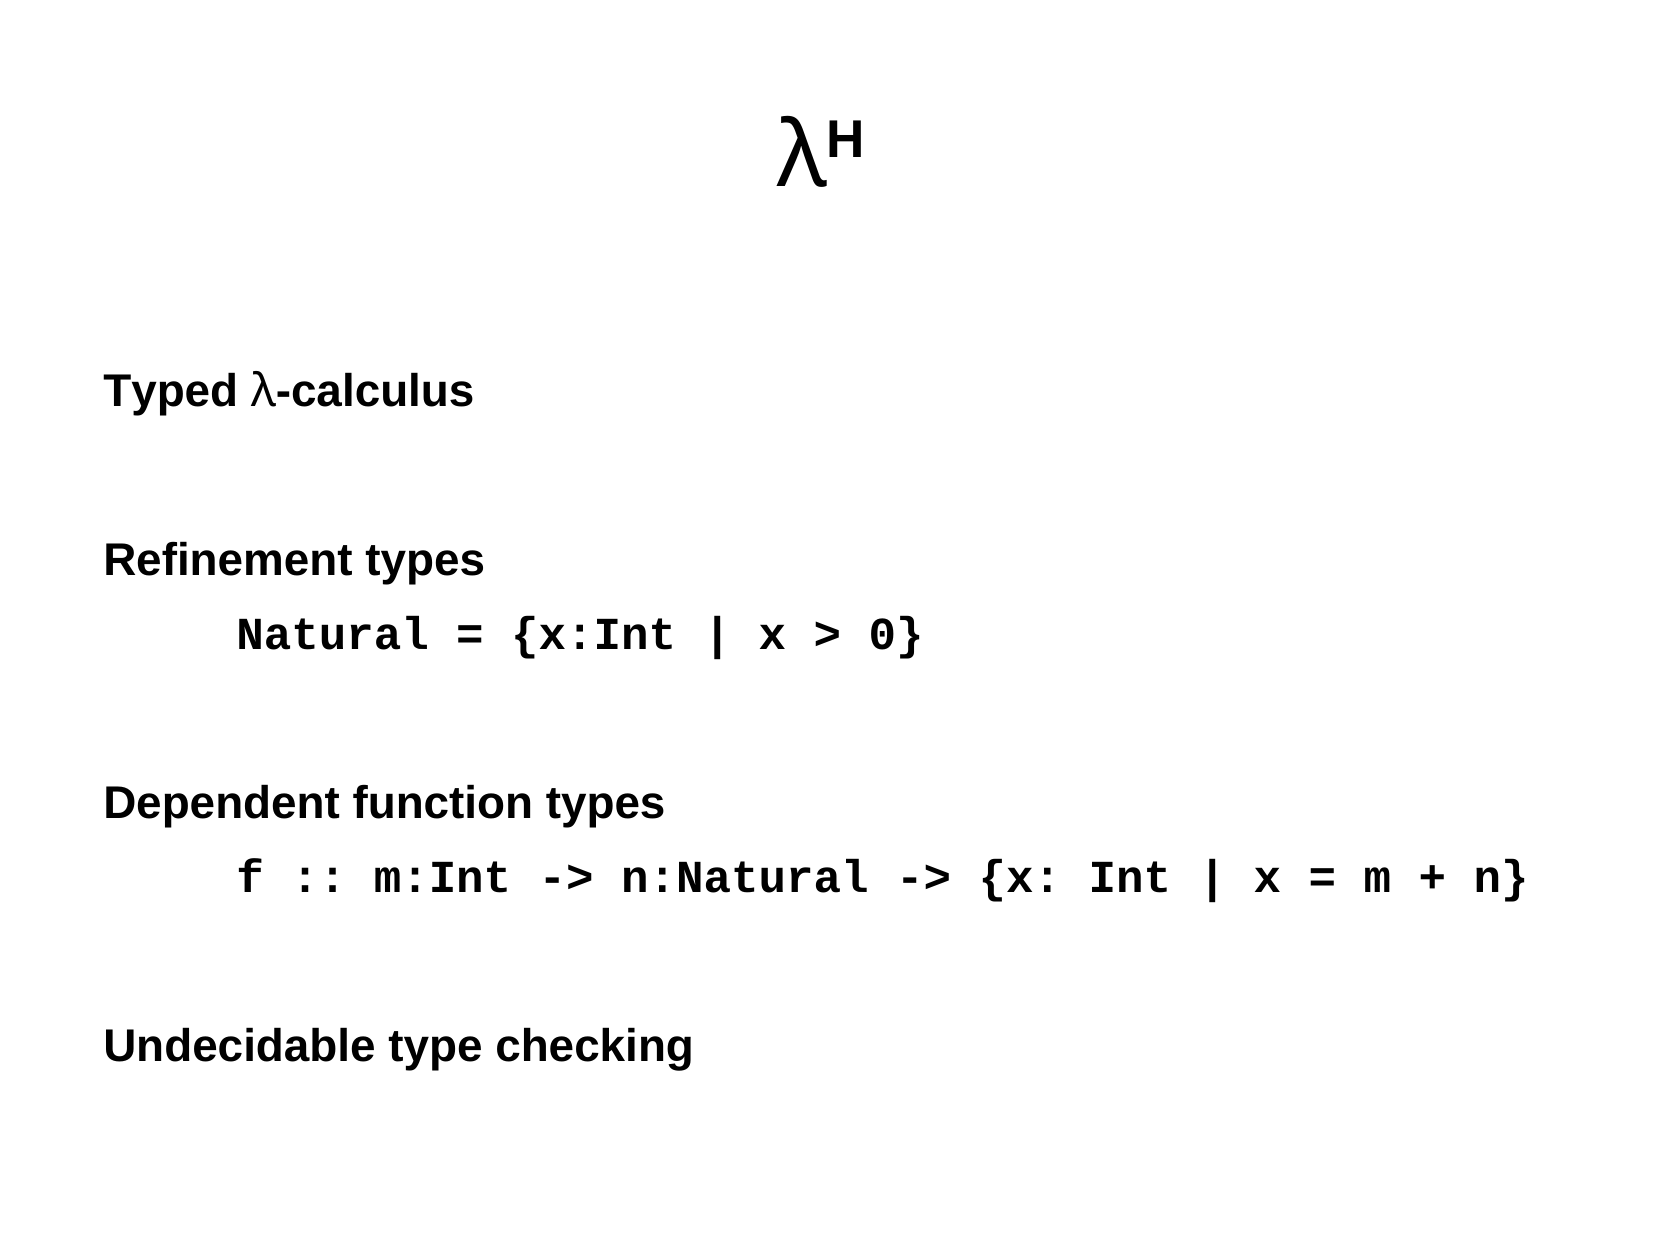

λH
Typed λ-calculus
Refinement types
	Natural = {x:Int | x > 0}
Dependent function types
	f :: m:Int -> n:Natural -> {x: Int | x = m + n}
Undecidable type checking